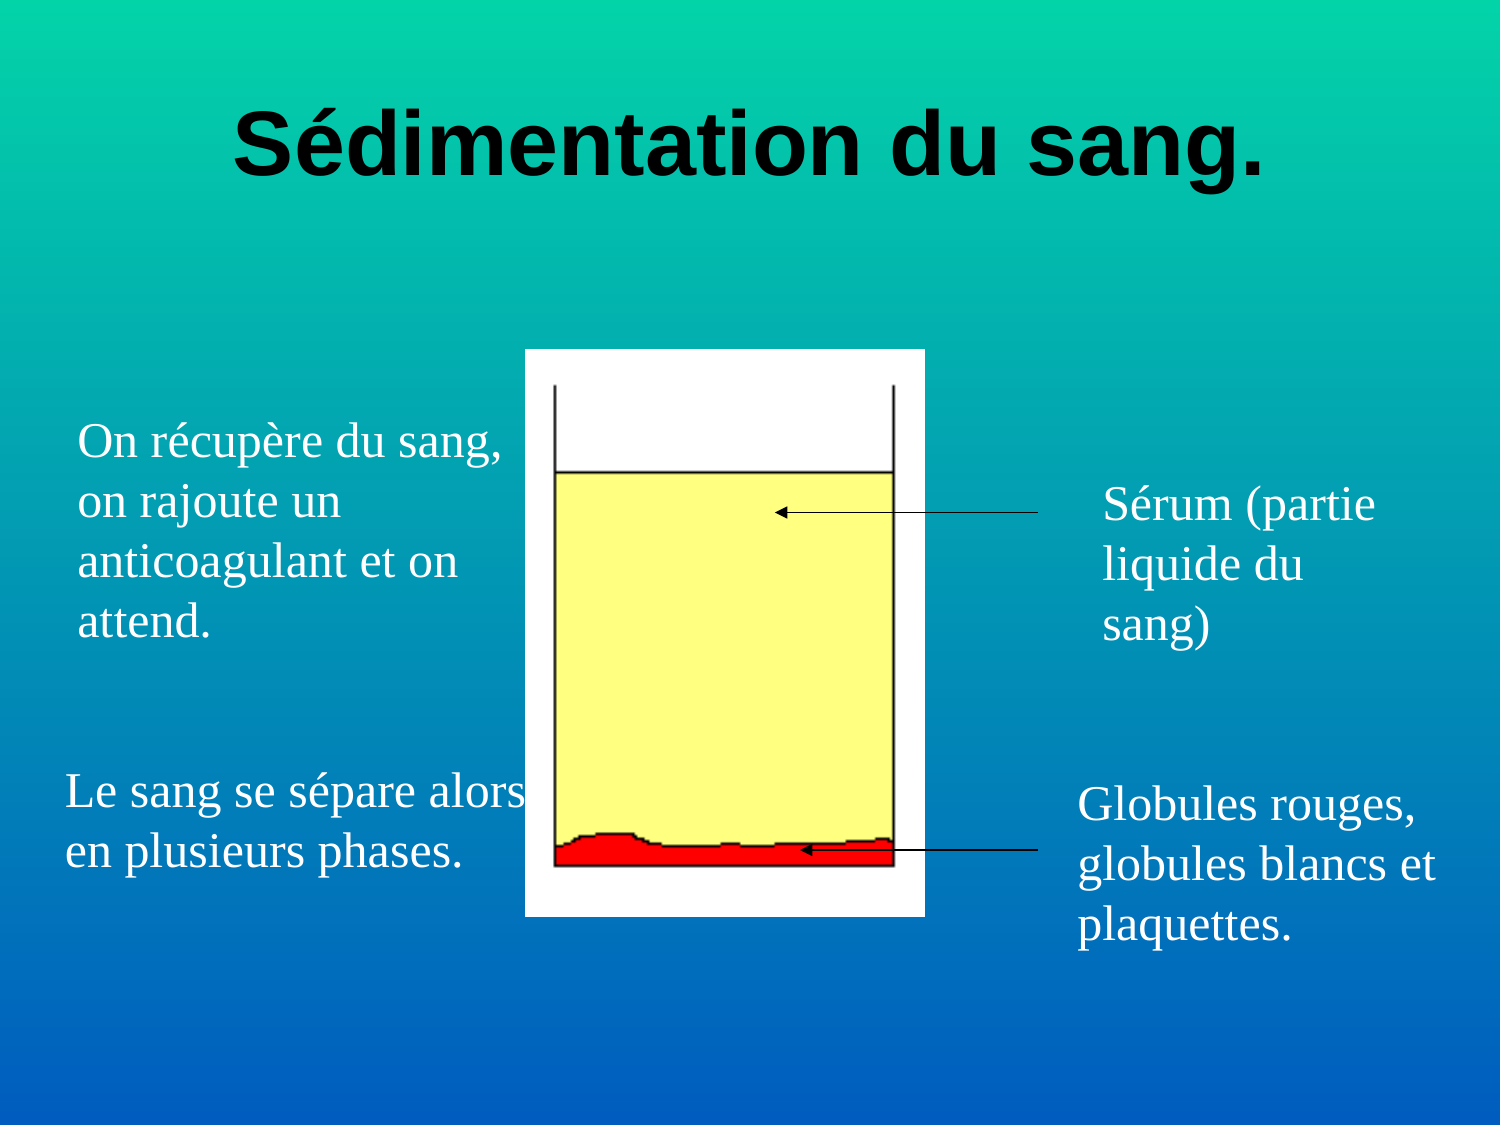

# Sédimentation du sang.
On récupère du sang, on rajoute un anticoagulant et on attend.
Sérum (partie liquide du sang)
Le sang se sépare alors en plusieurs phases.
Globules rouges, globules blancs et plaquettes.